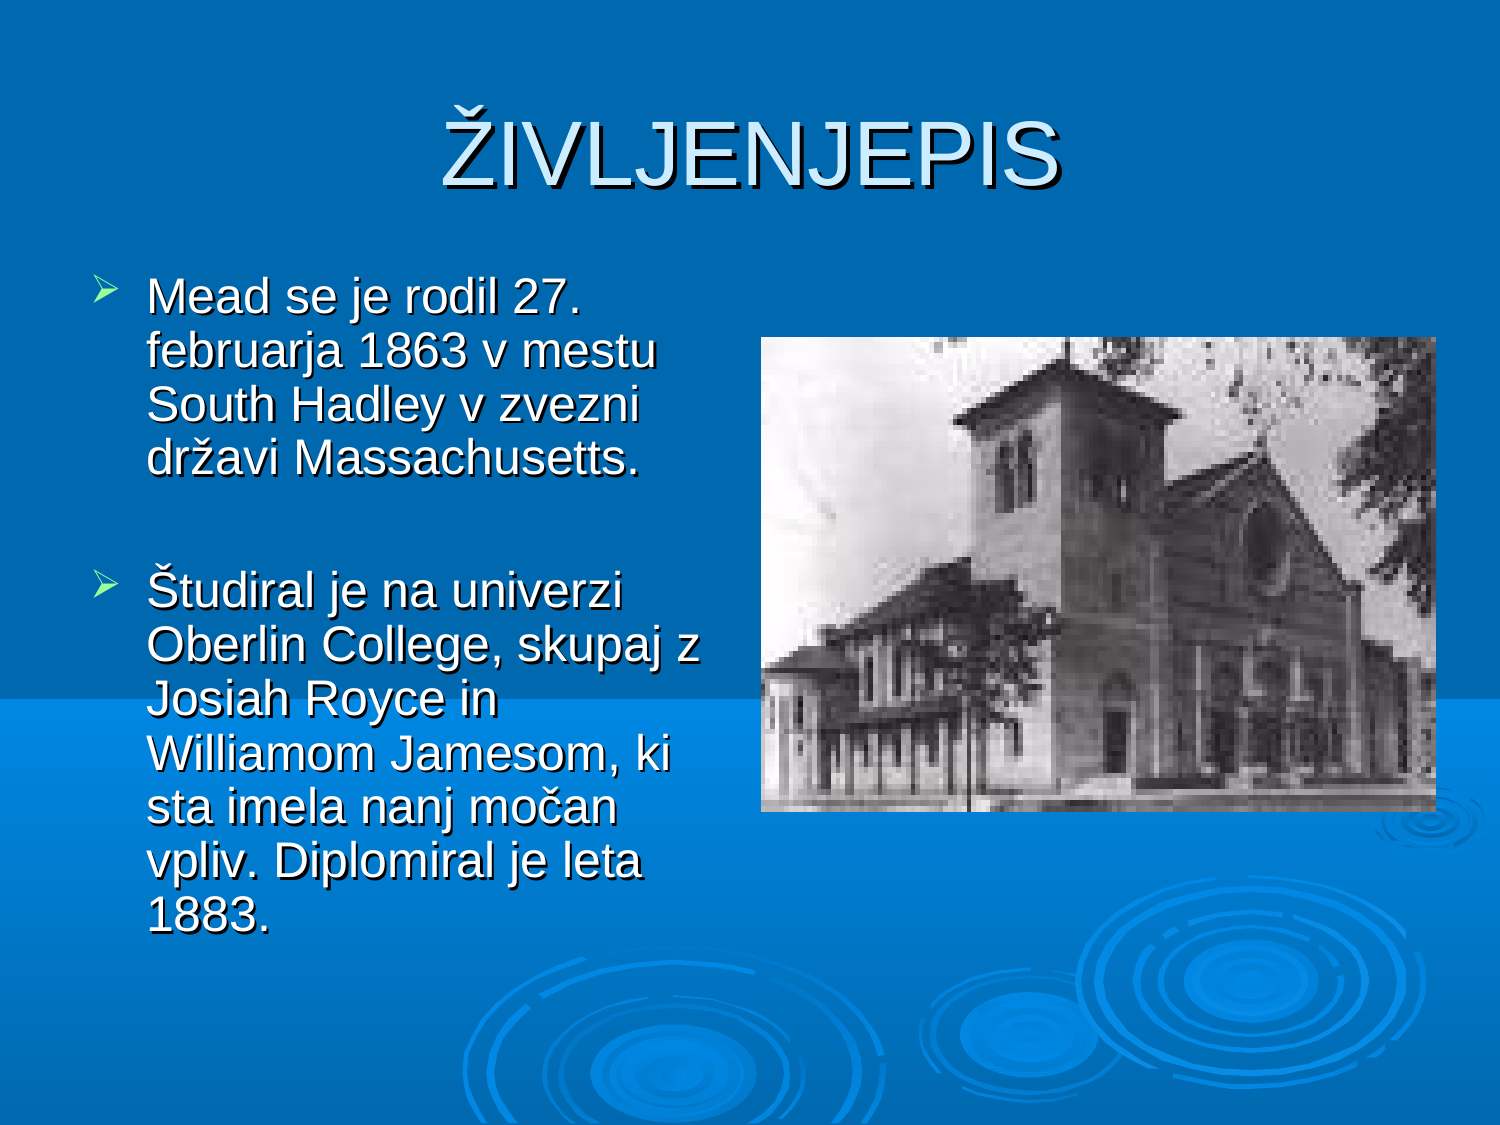

# ŽIVLJENJEPIS
Mead se je rodil 27. februarja 1863 v mestu South Hadley v zvezni državi Massachusetts.
Študiral je na univerzi Oberlin College, skupaj z Josiah Royce in Williamom Jamesom, ki sta imela nanj močan vpliv. Diplomiral je leta 1883.